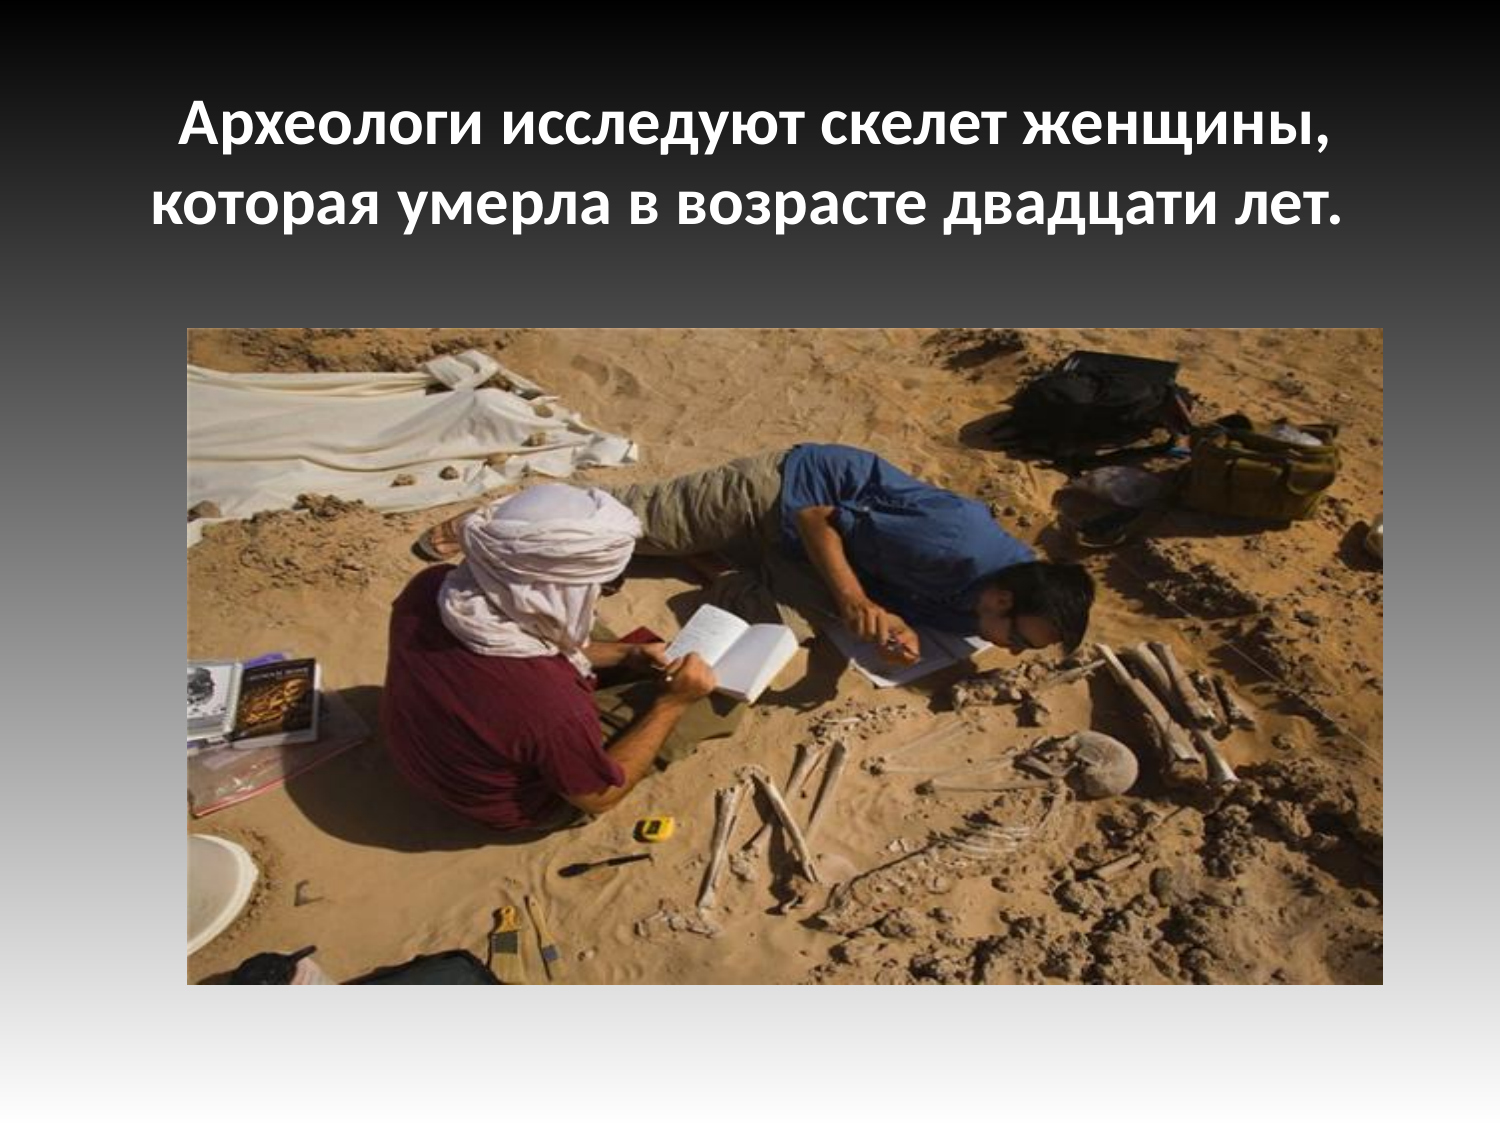

Археологи исследуют скелет женщины, которая умерла в возрасте двадцати лет.